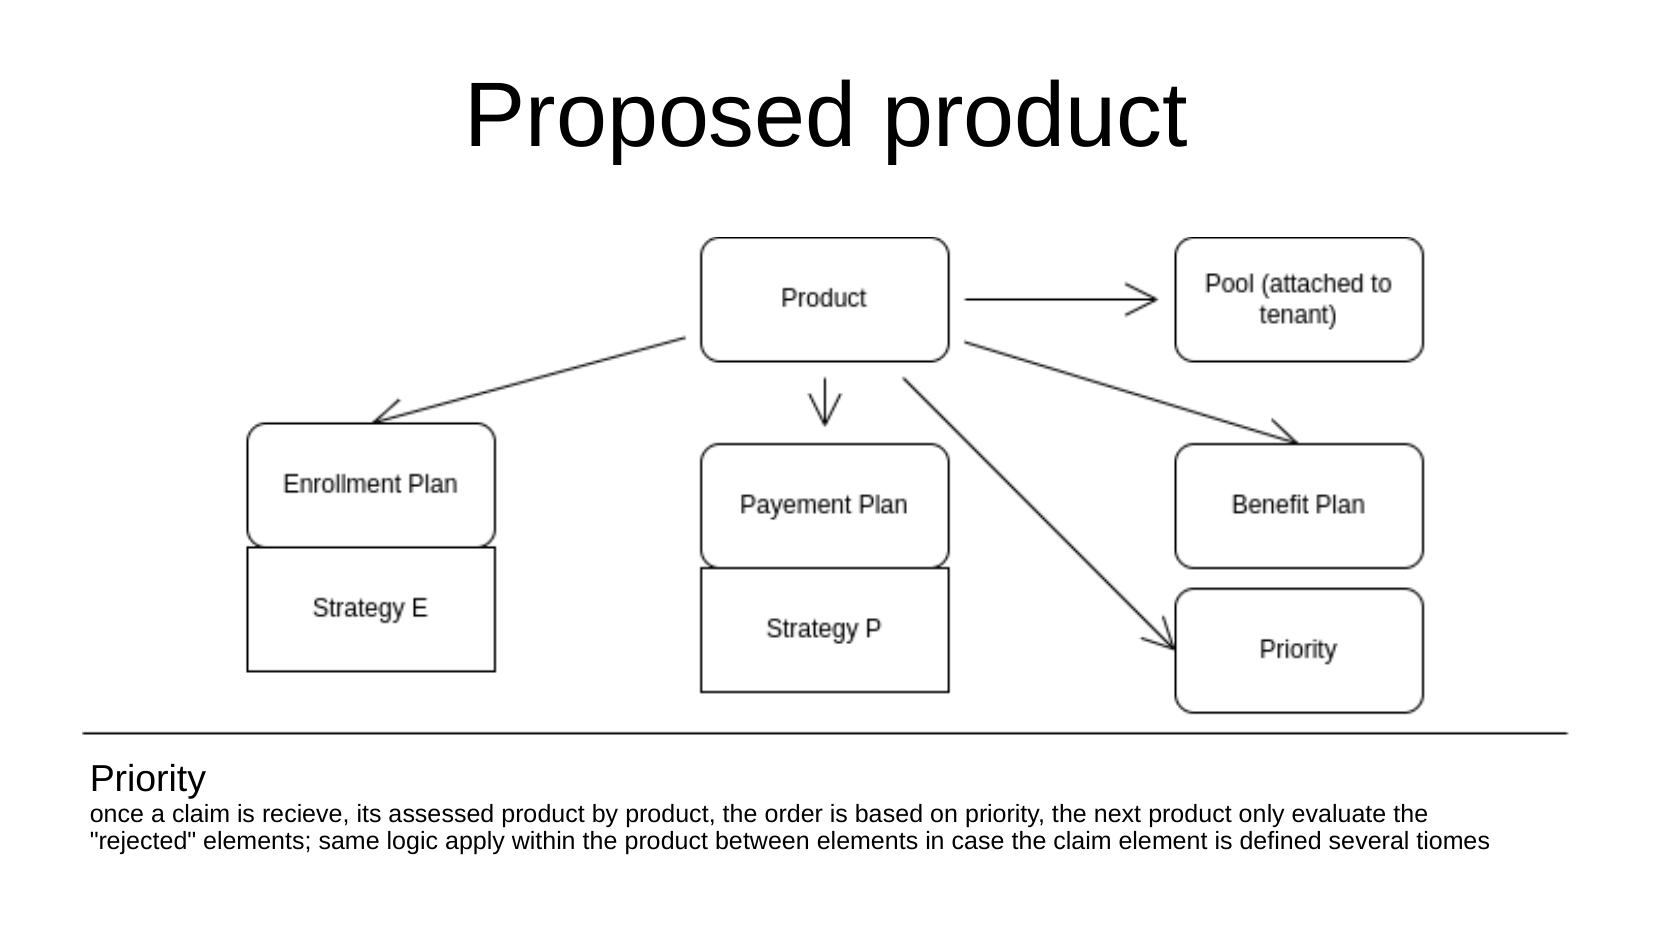

# Proposed product
Priority
once a claim is recieve, its assessed product by product, the order is based on priority, the next product only evaluate the "rejected" elements; same logic apply within the product between elements in case the claim element is defined several tiomes